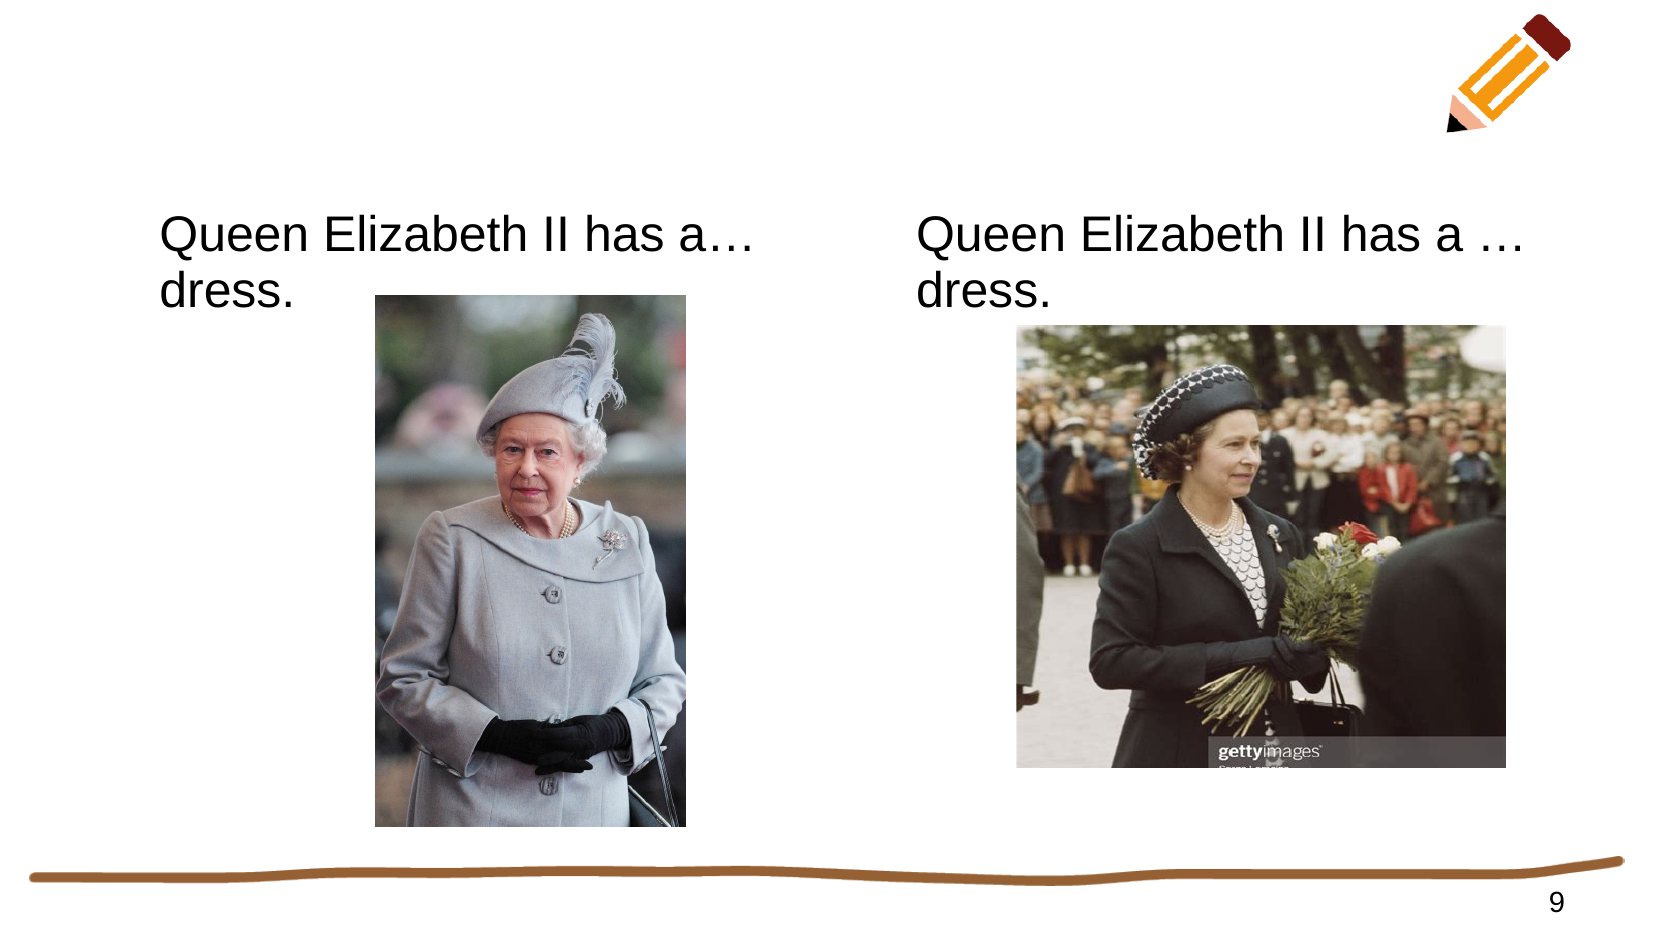

# Queen Elizabeth II has a… dress.
Queen Elizabeth II has a … dress.
9